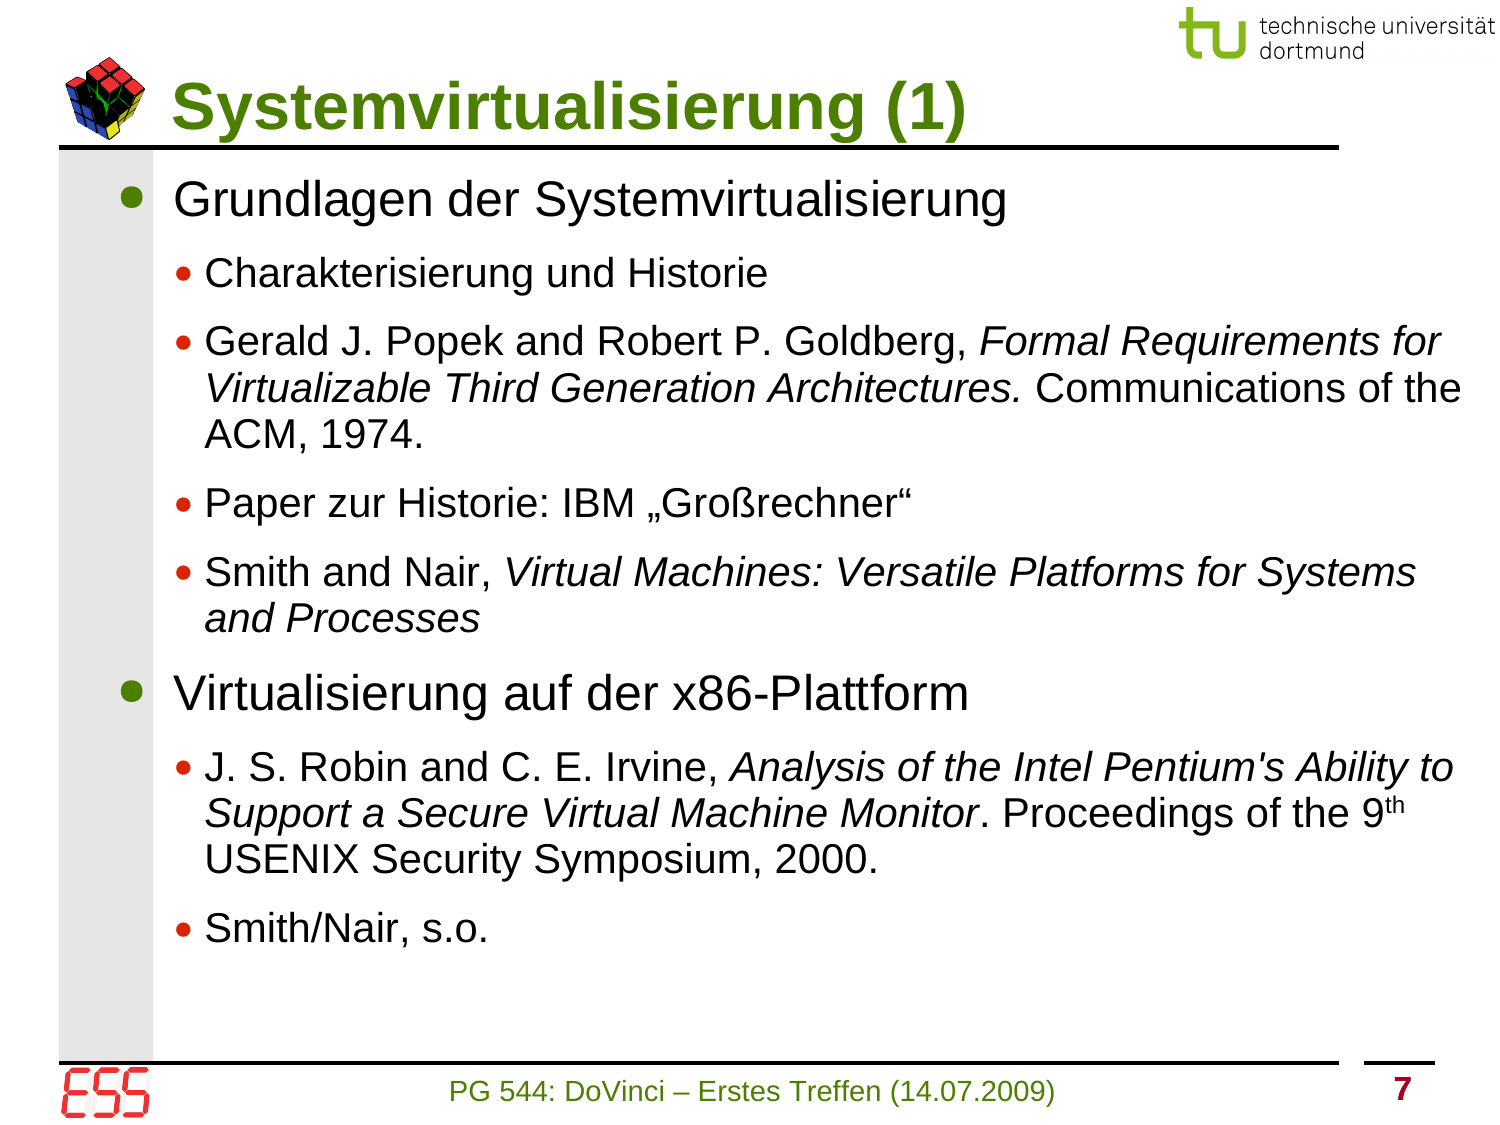

# Systemvirtualisierung (1)
Grundlagen der Systemvirtualisierung
Charakterisierung und Historie
Gerald J. Popek and Robert P. Goldberg, Formal Requirements for Virtualizable Third Generation Architectures. Communications of the ACM, 1974.
Paper zur Historie: IBM „Großrechner“
Smith and Nair, Virtual Machines: Versatile Platforms for Systems and Processes
Virtualisierung auf der x86-Plattform
J. S. Robin and C. E. Irvine, Analysis of the Intel Pentium's Ability to Support a Secure Virtual Machine Monitor. Proceedings of the 9th USENIX Security Symposium, 2000.
Smith/Nair, s.o.